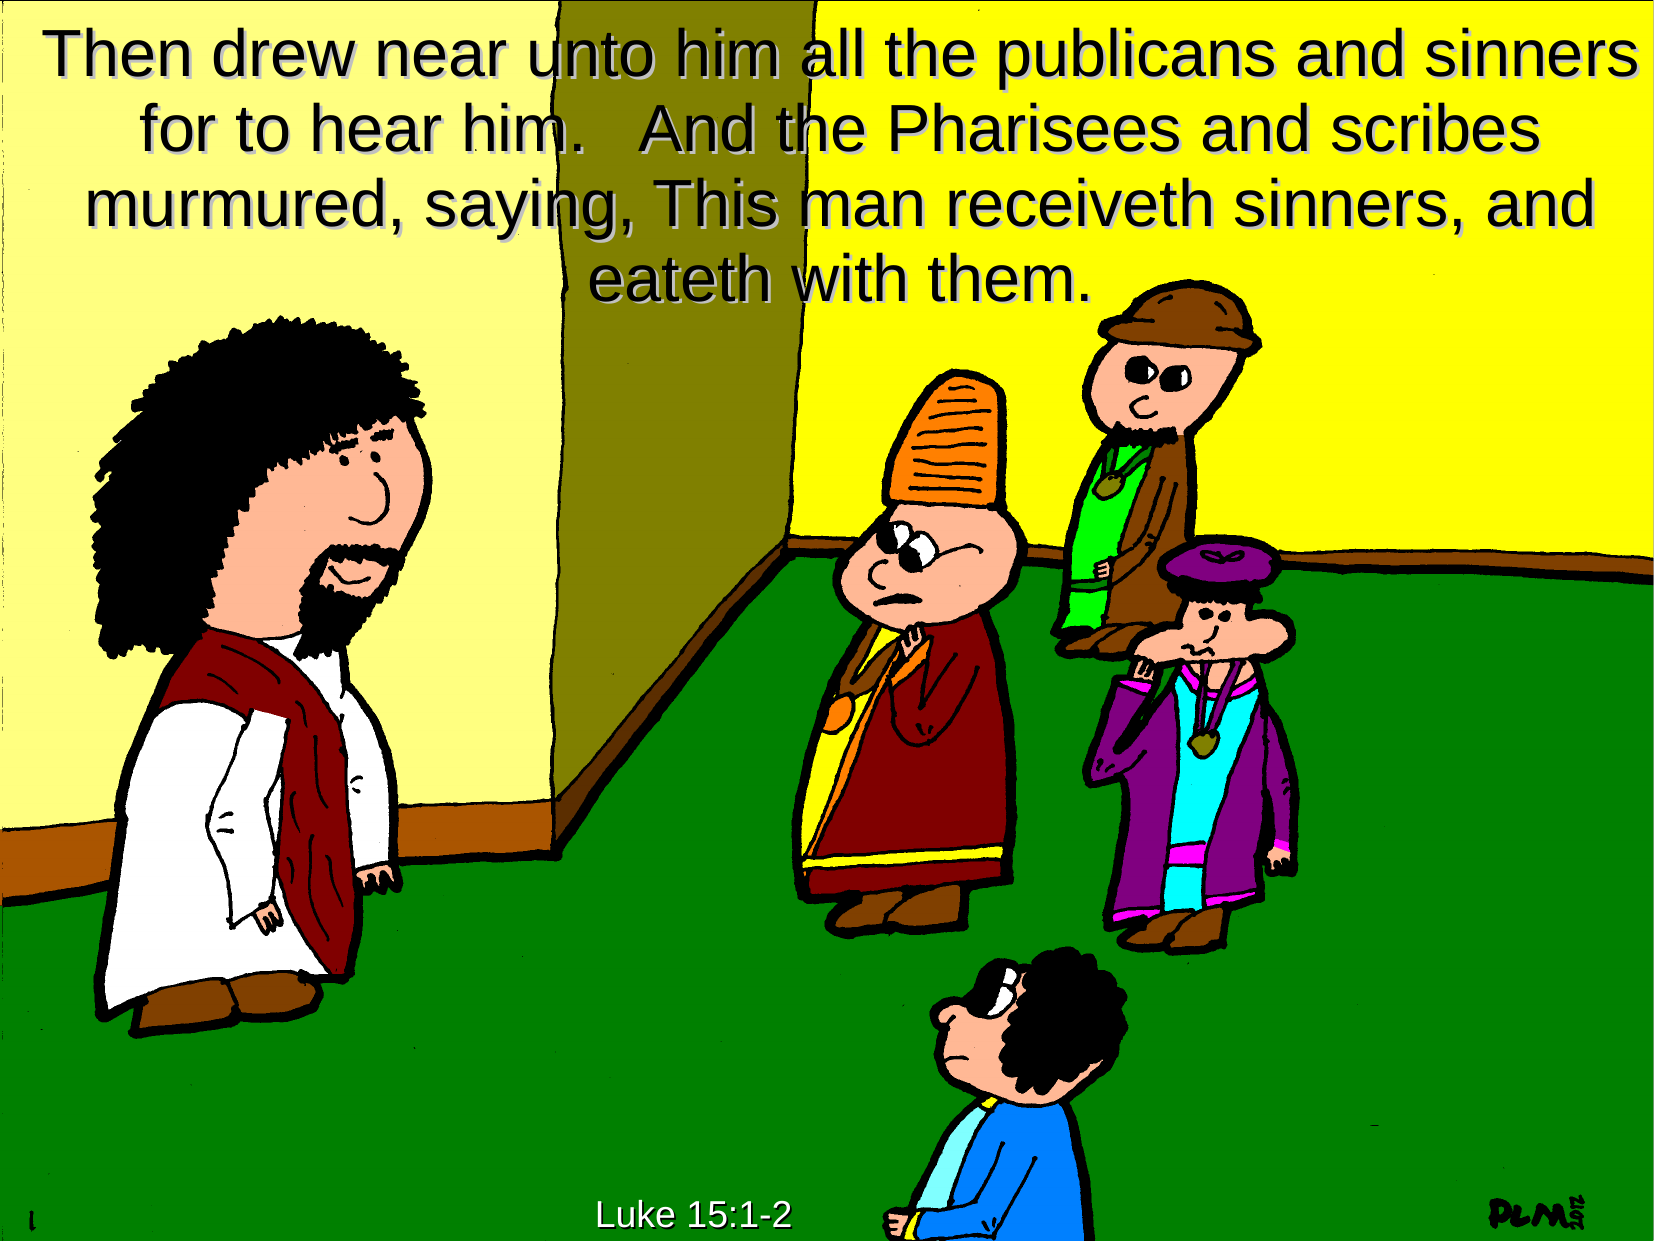

Then drew near unto him all the publicans and sinners for to hear him. And the Pharisees and scribes murmured, saying, This man receiveth sinners, and eateth with them.
Luke 15:1-2